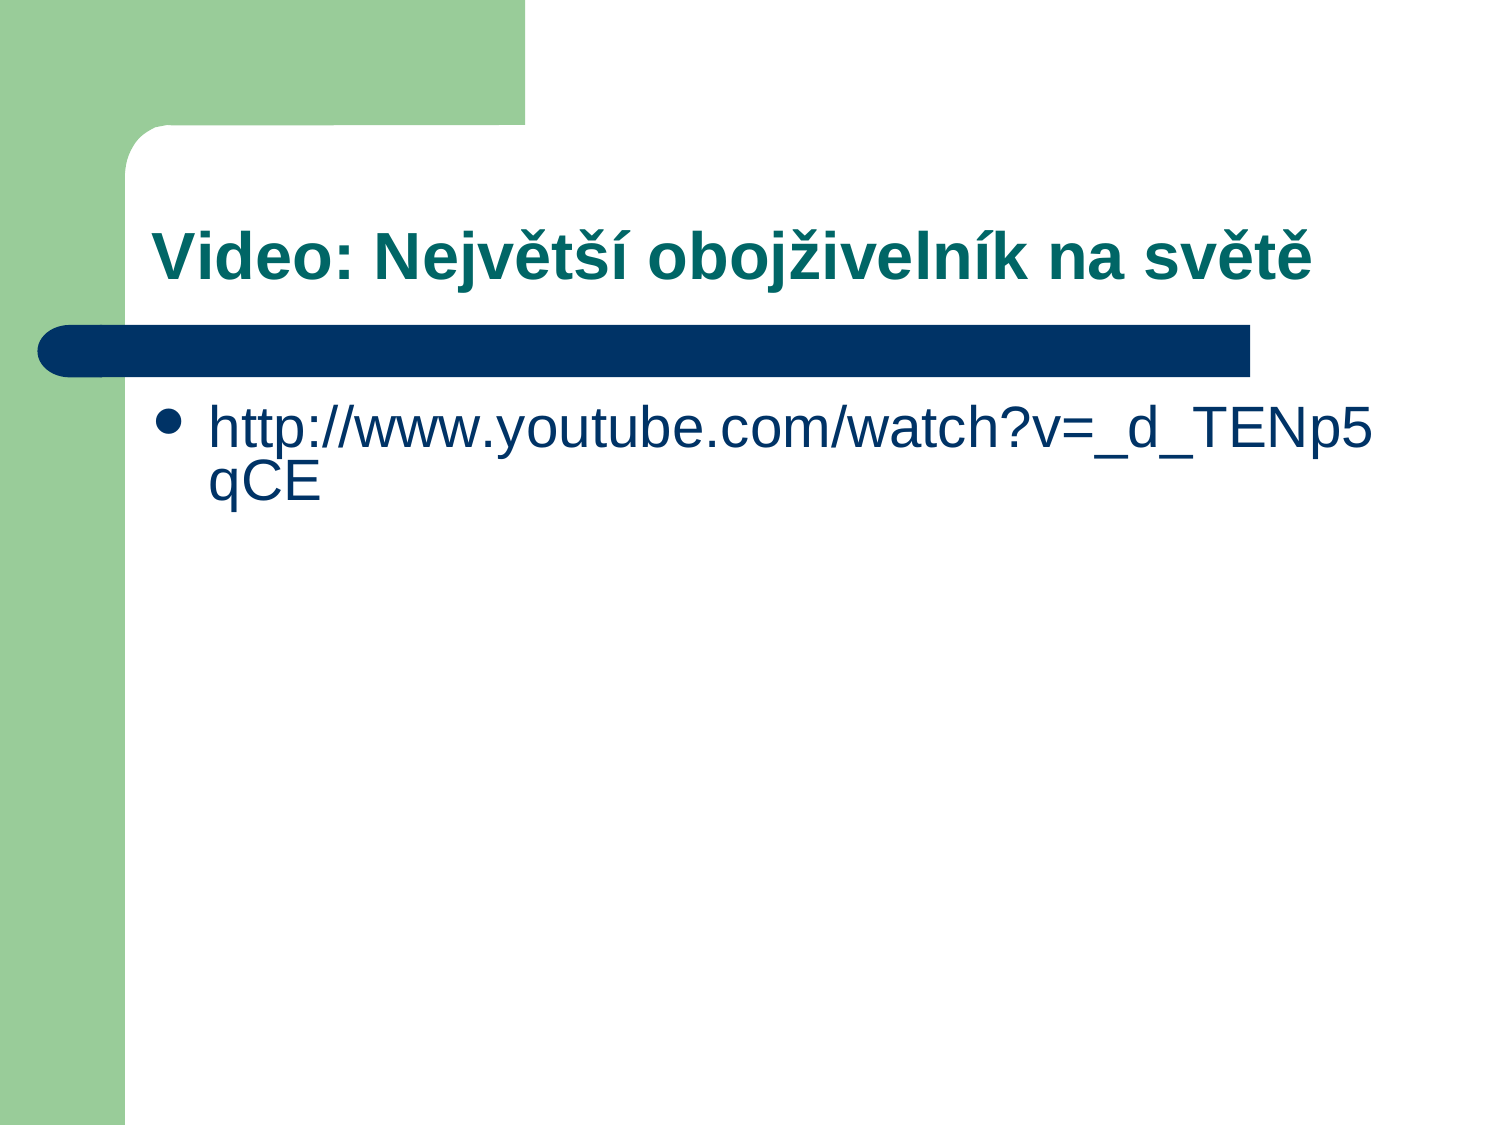

# Video: Největší obojživelník na světě
http://www.youtube.com/watch?v=_d_TENp5qCE